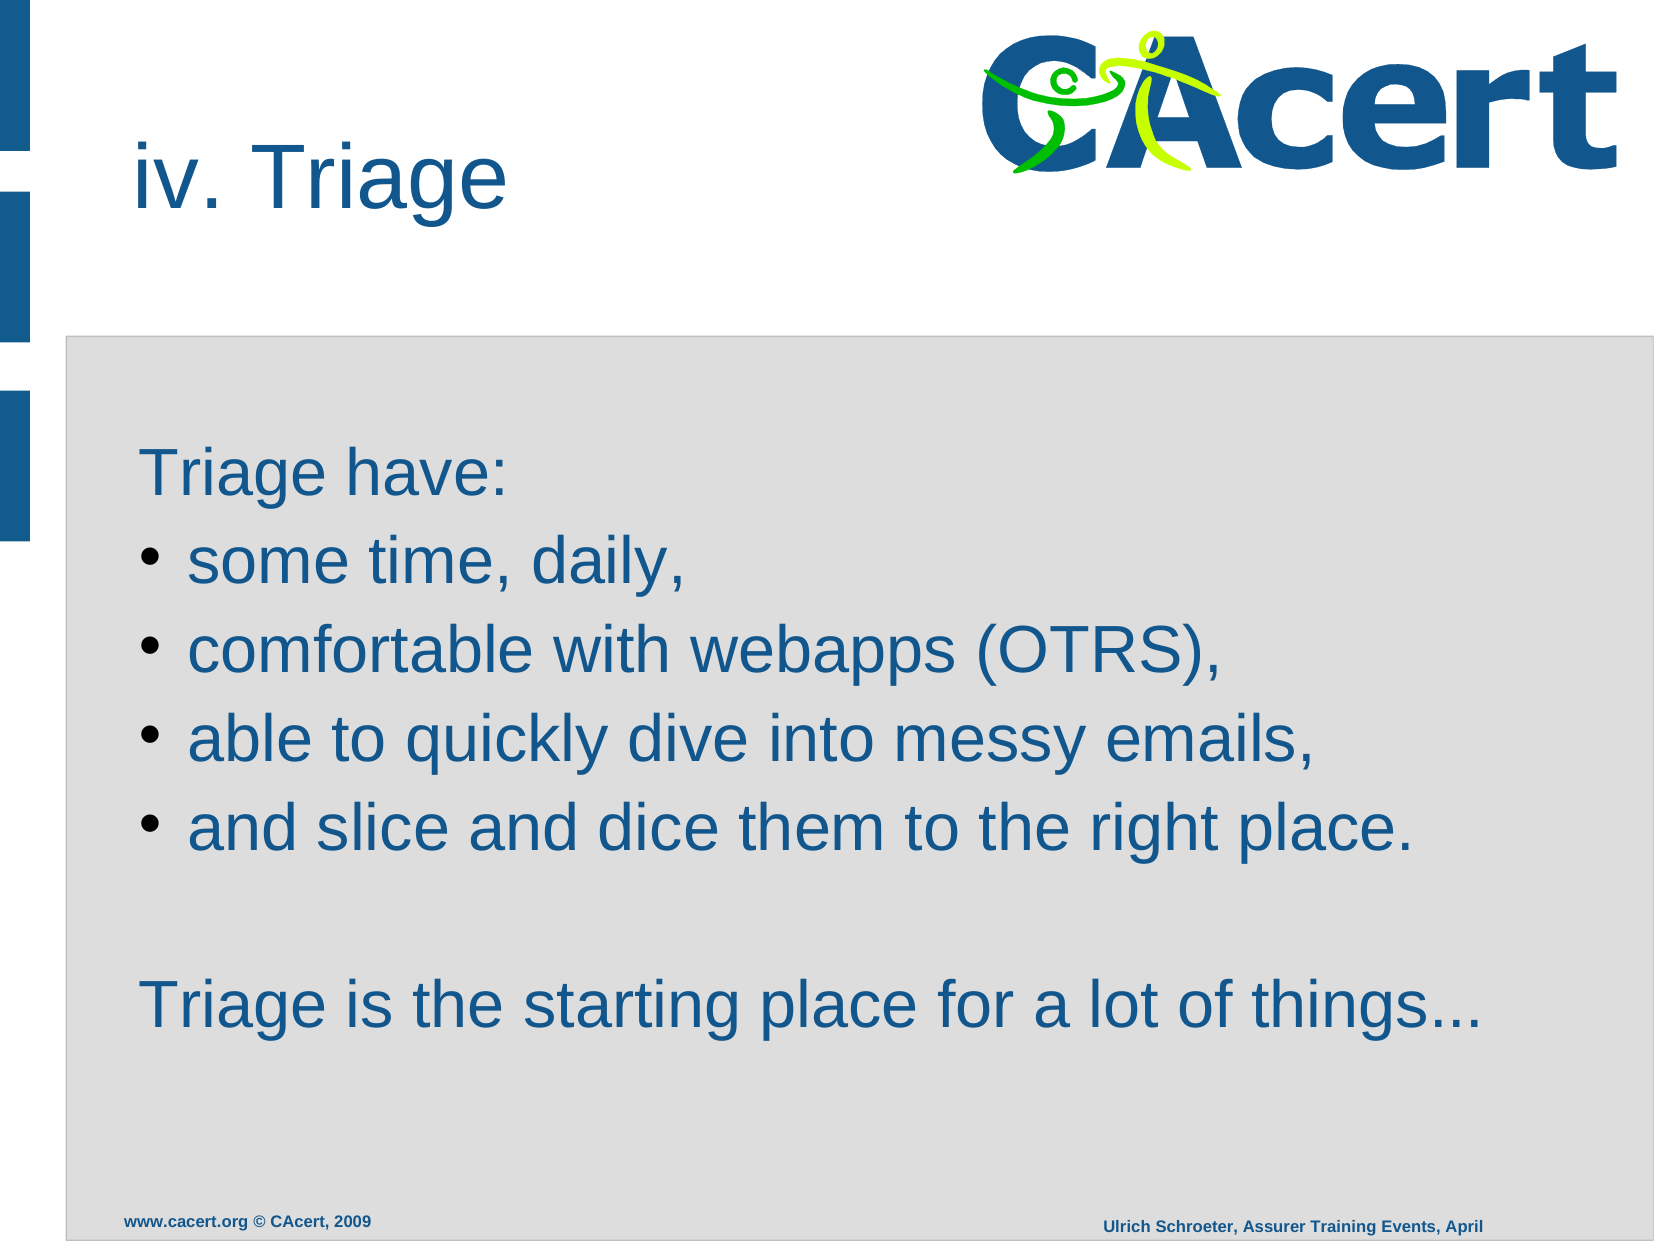

iv. Triage
Triage have:
 some time, daily,
 comfortable with webapps (OTRS),
 able to quickly dive into messy emails,
 and slice and dice them to the right place.
Triage is the starting place for a lot of things...